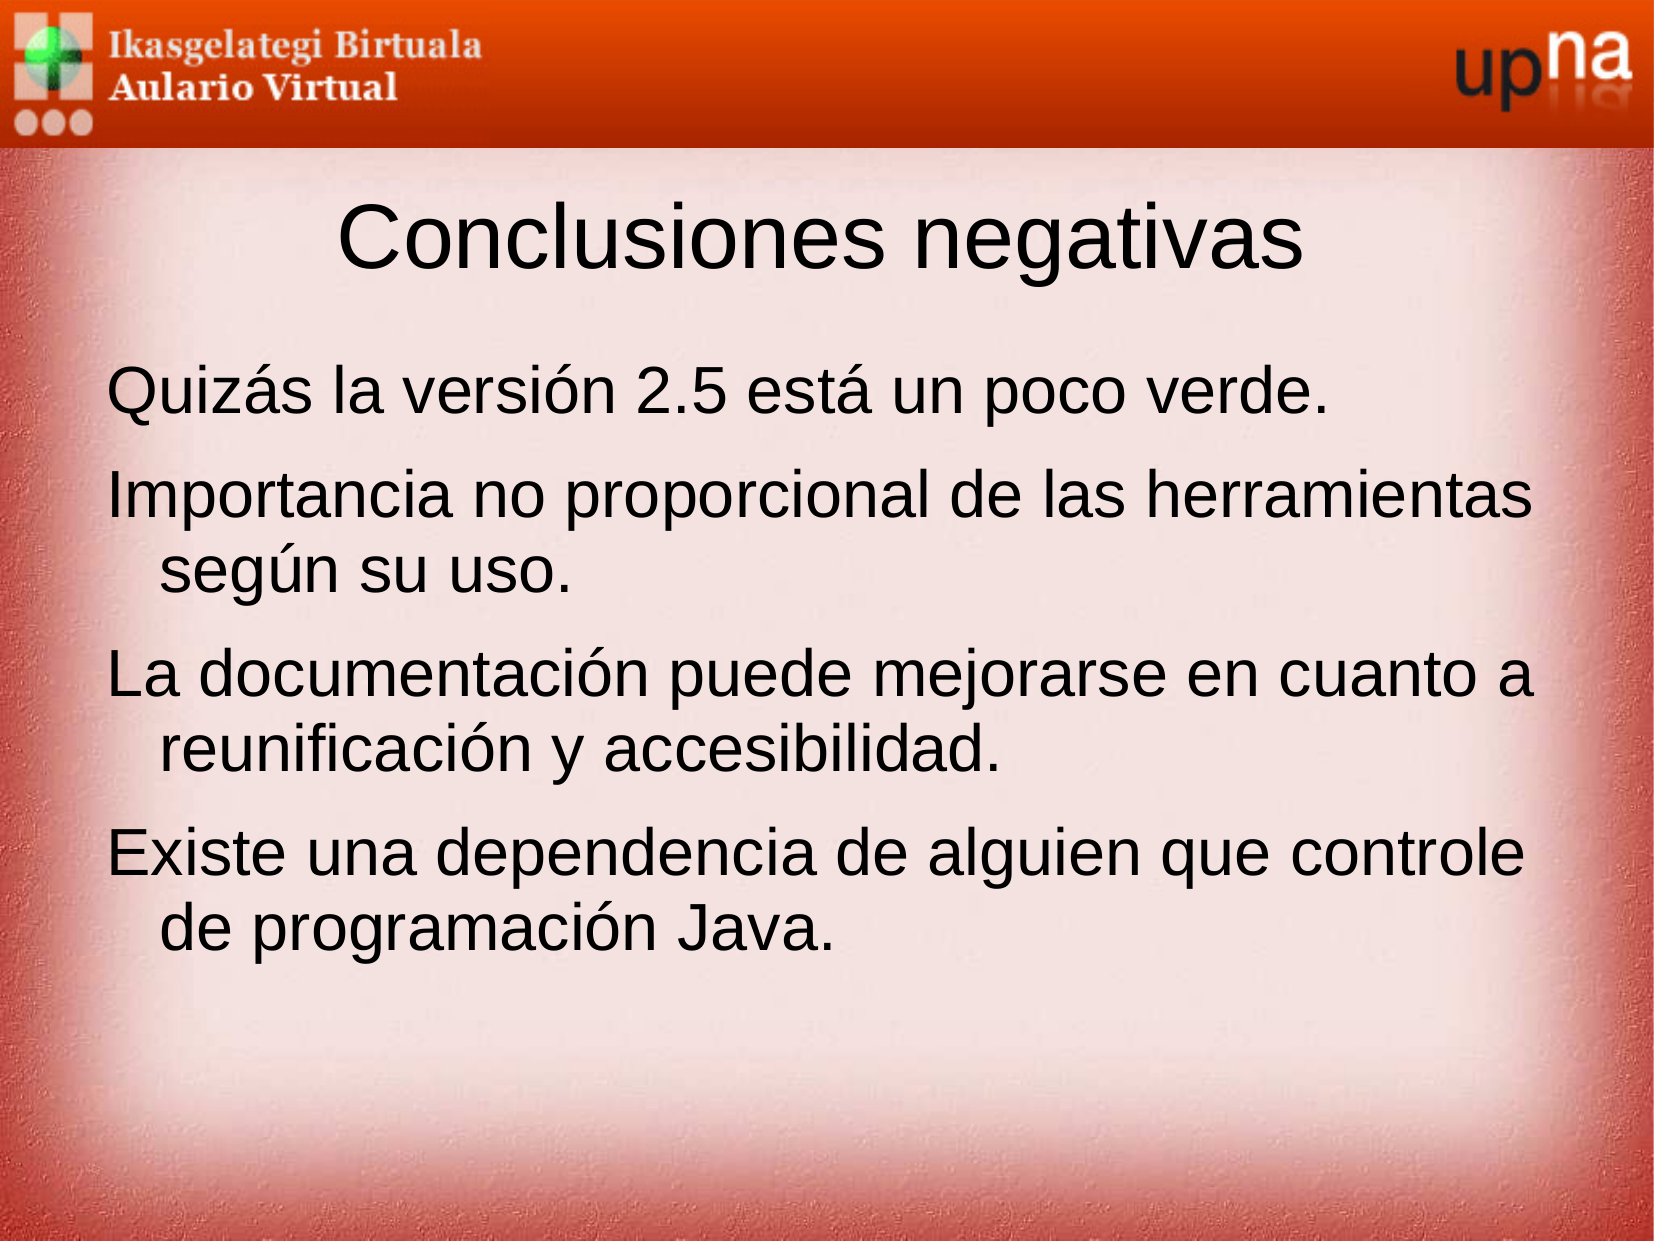

# Conclusiones negativas
Quizás la versión 2.5 está un poco verde.
Importancia no proporcional de las herramientas según su uso.
La documentación puede mejorarse en cuanto a reunificación y accesibilidad.
Existe una dependencia de alguien que controle de programación Java.